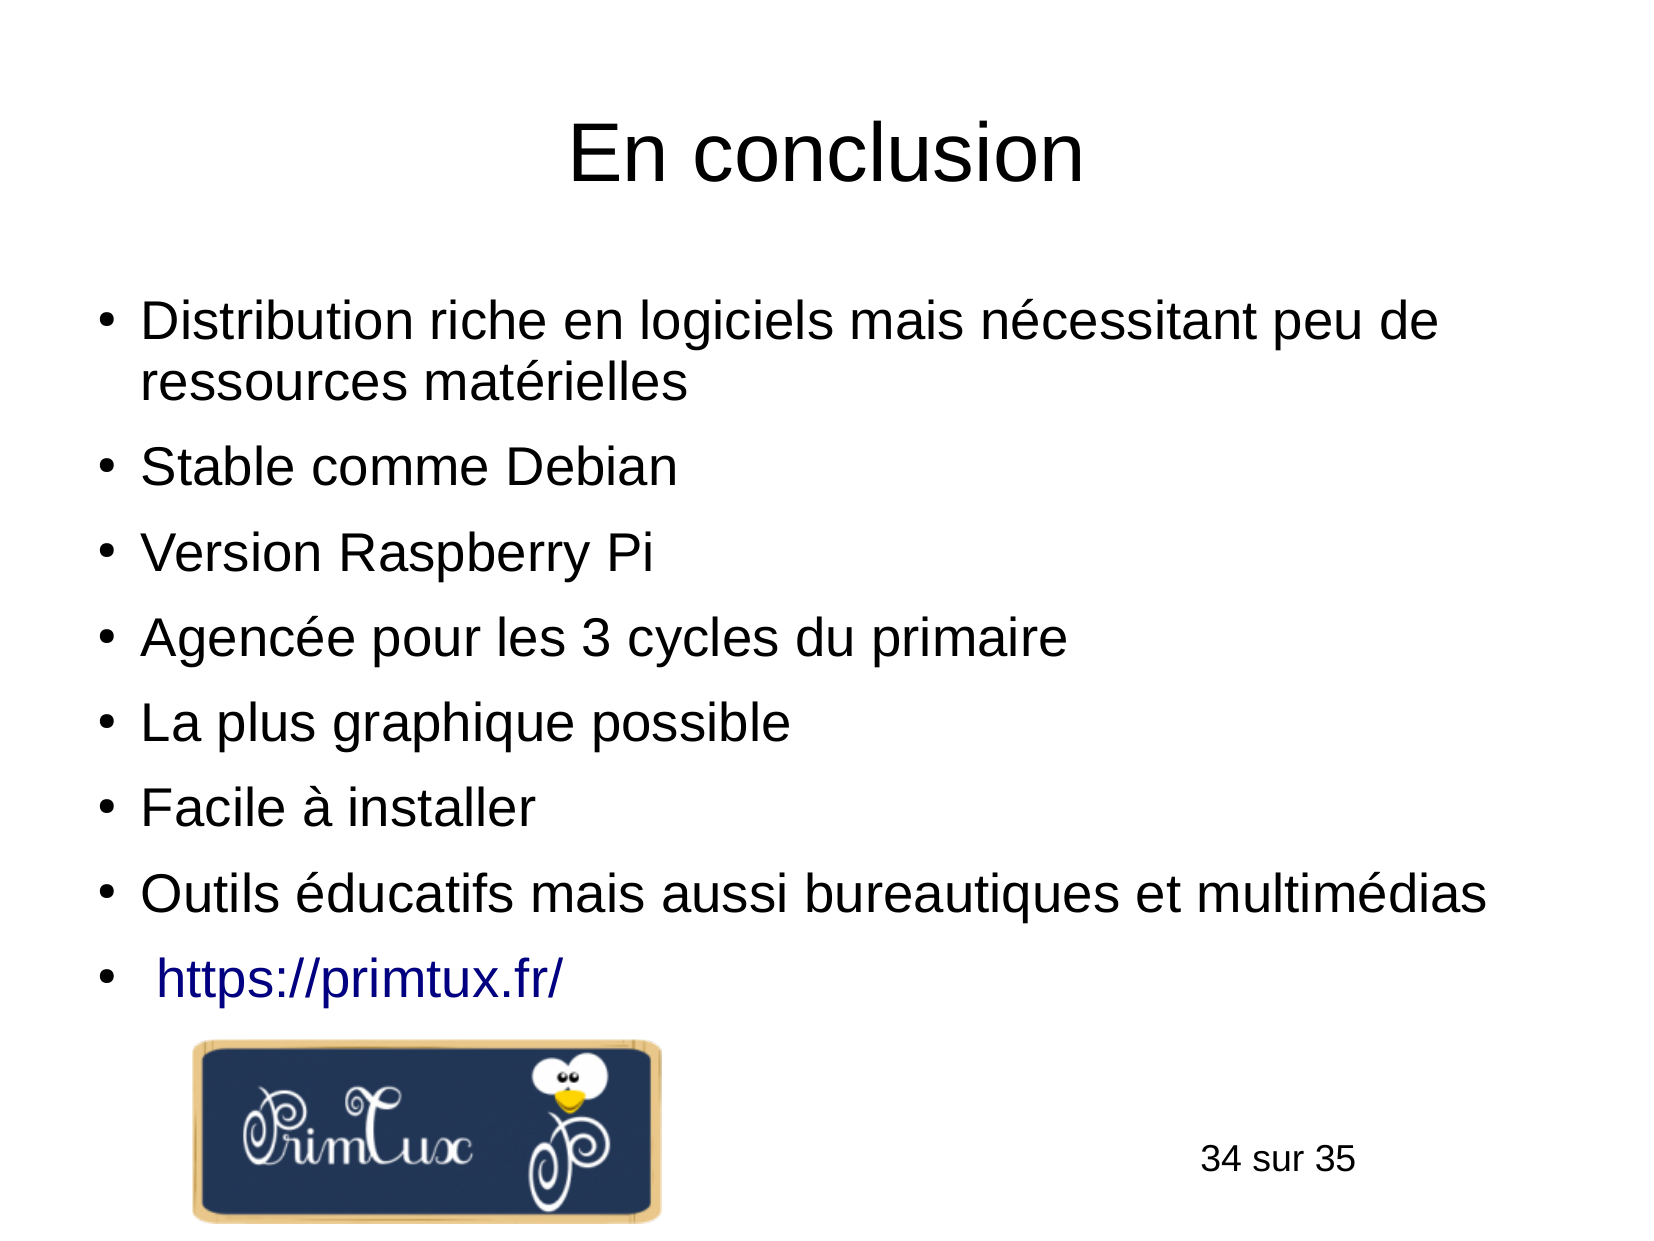

# En conclusion
Distribution riche en logiciels mais nécessitant peu de ressources matérielles
Stable comme Debian
Version Raspberry Pi
Agencée pour les 3 cycles du primaire
La plus graphique possible
Facile à installer
Outils éducatifs mais aussi bureautiques et multimédias
 https://primtux.fr/